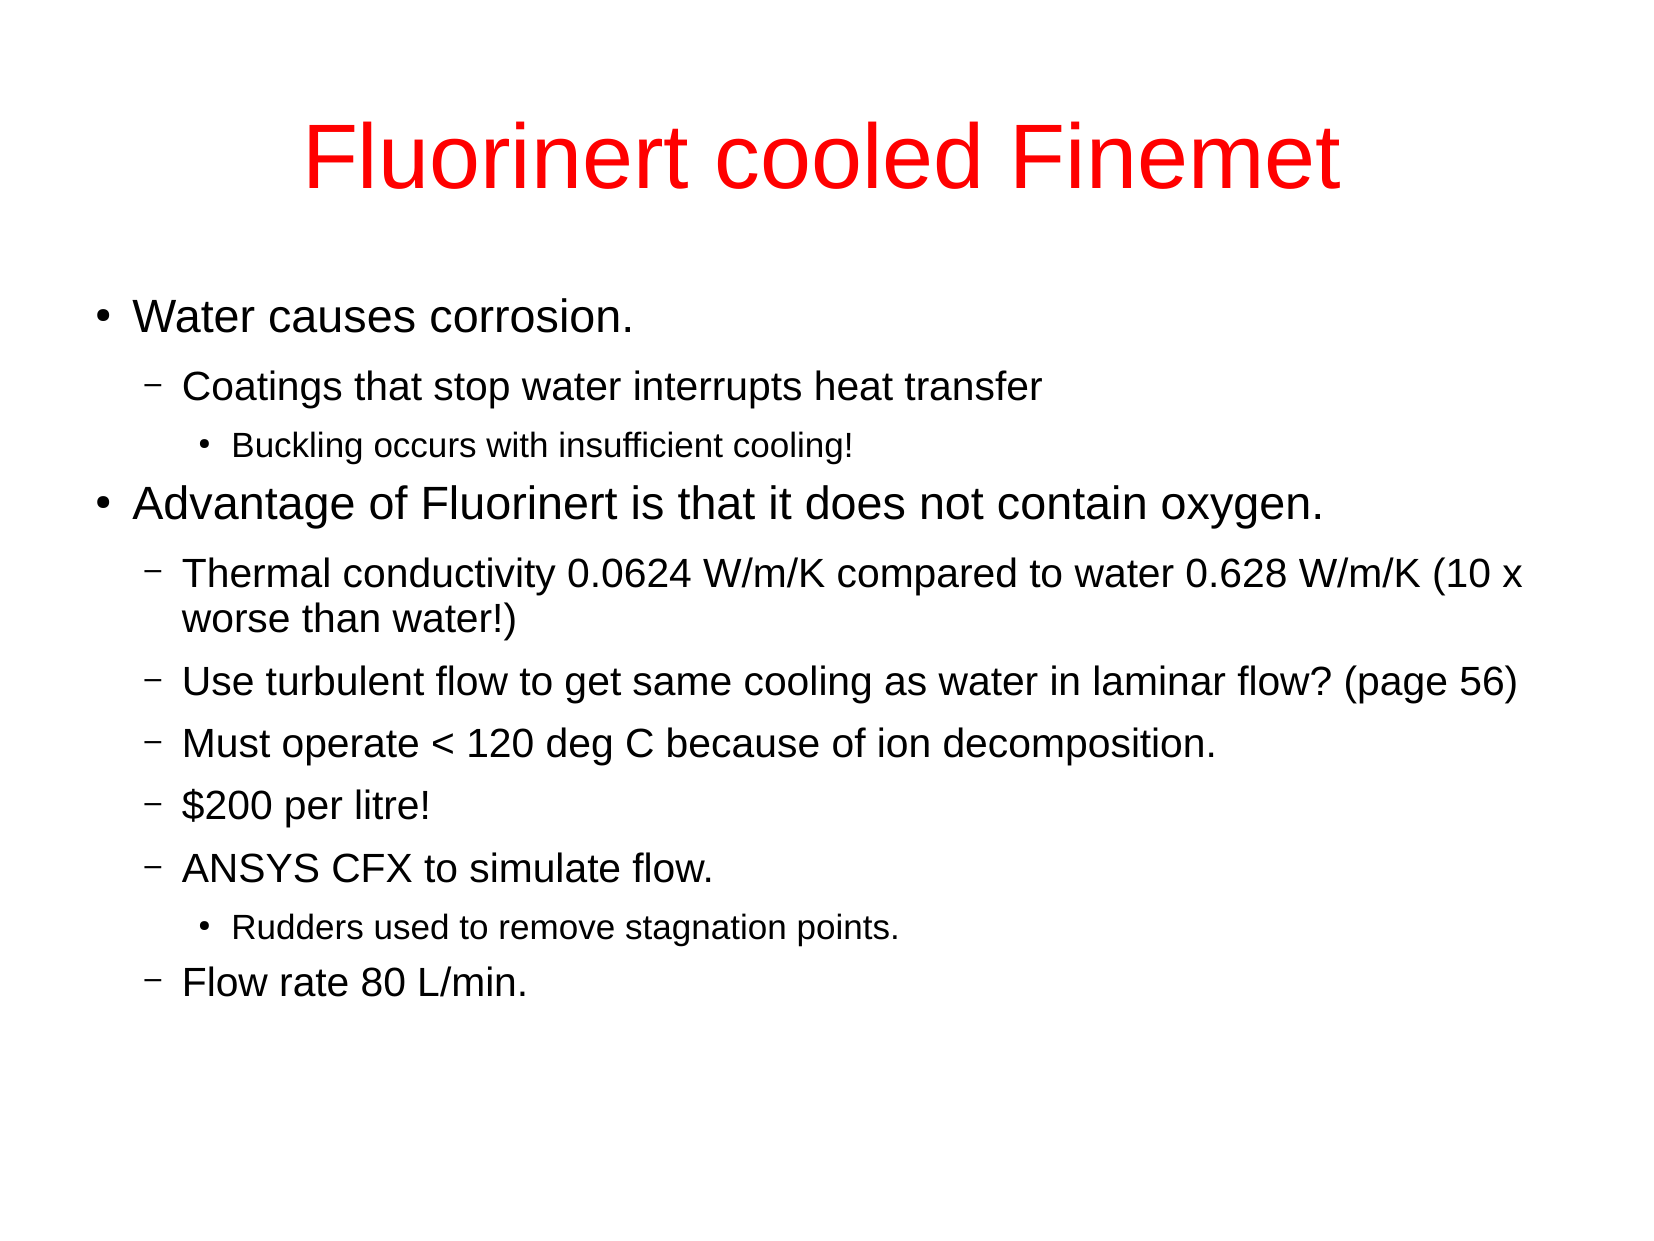

# Fluorinert cooled Finemet
Water causes corrosion.
Coatings that stop water interrupts heat transfer
Buckling occurs with insufficient cooling!
Advantage of Fluorinert is that it does not contain oxygen.
Thermal conductivity 0.0624 W/m/K compared to water 0.628 W/m/K (10 x worse than water!)
Use turbulent flow to get same cooling as water in laminar flow? (page 56)
Must operate < 120 deg C because of ion decomposition.
$200 per litre!
ANSYS CFX to simulate flow.
Rudders used to remove stagnation points.
Flow rate 80 L/min.